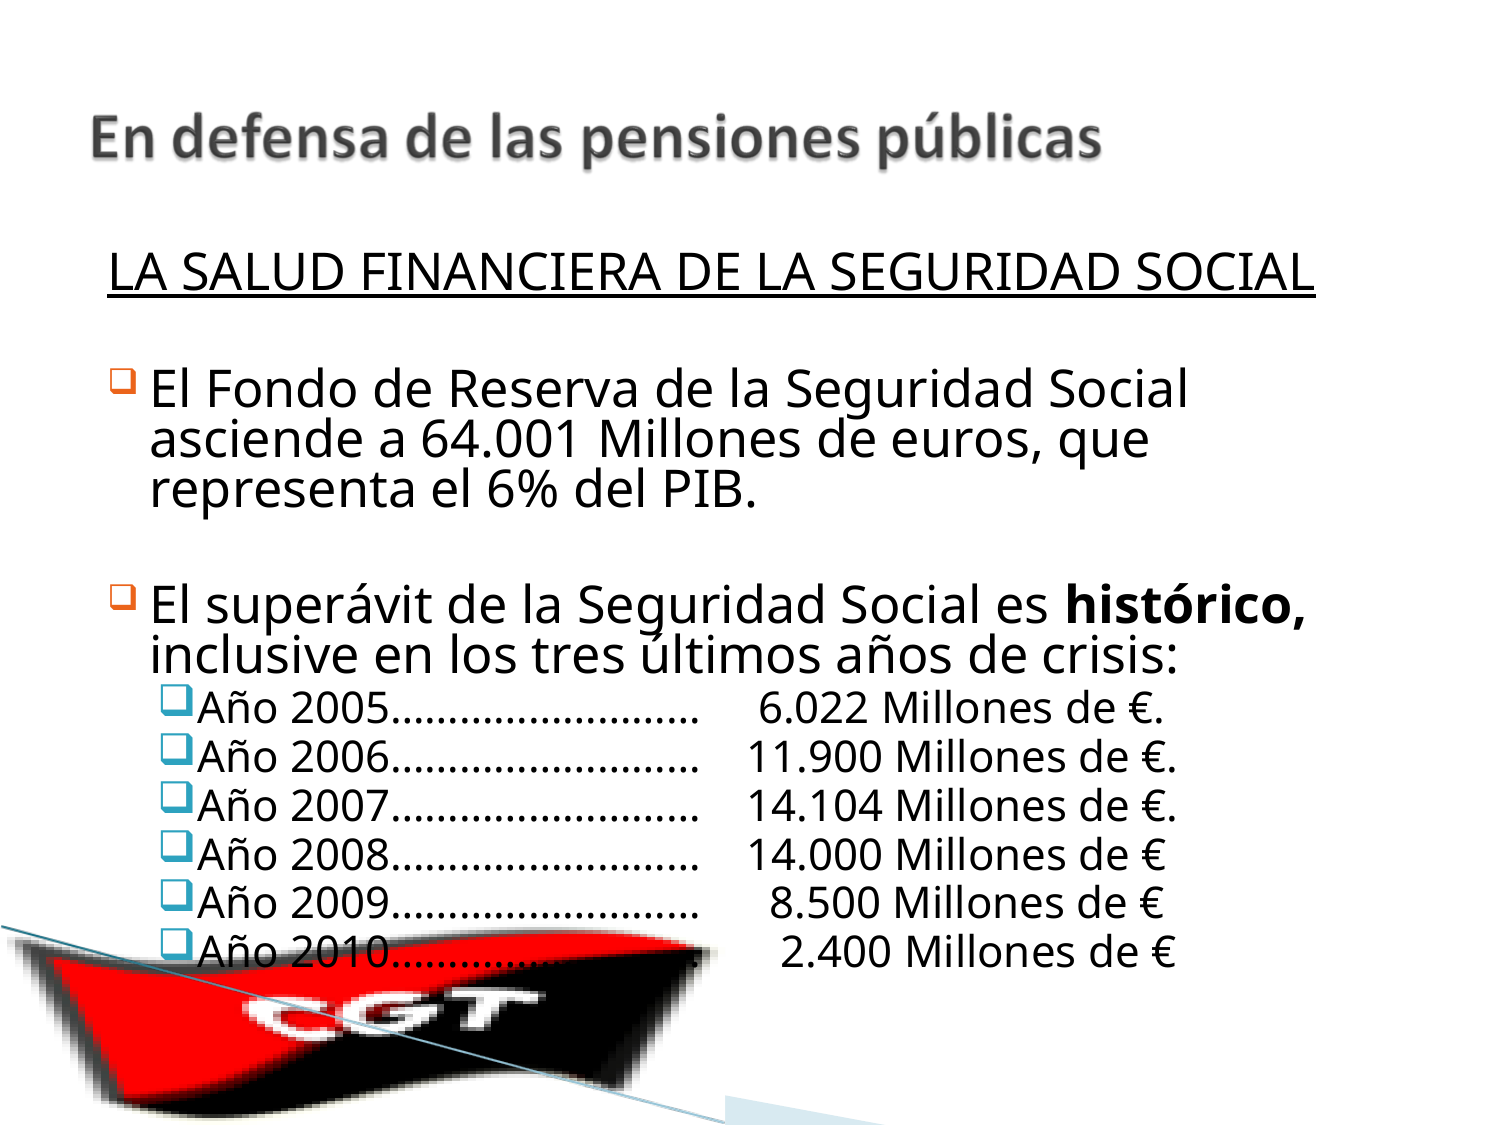

LA SALUD FINANCIERA DE LA SEGURIDAD SOCIAL
El Fondo de Reserva de la Seguridad Social asciende a 64.001 Millones de euros, que representa el 6% del PIB.
El superávit de la Seguridad Social es histórico, inclusive en los tres últimos años de crisis:
Año 2005……………………… 6.022 Millones de €.
Año 2006……………………… 11.900 Millones de €.
Año 2007……………………… 14.104 Millones de €.
Año 2008……………………… 14.000 Millones de €
Año 2009……………………… 8.500 Millones de €
Año 2010……………………… 2.400 Millones de €